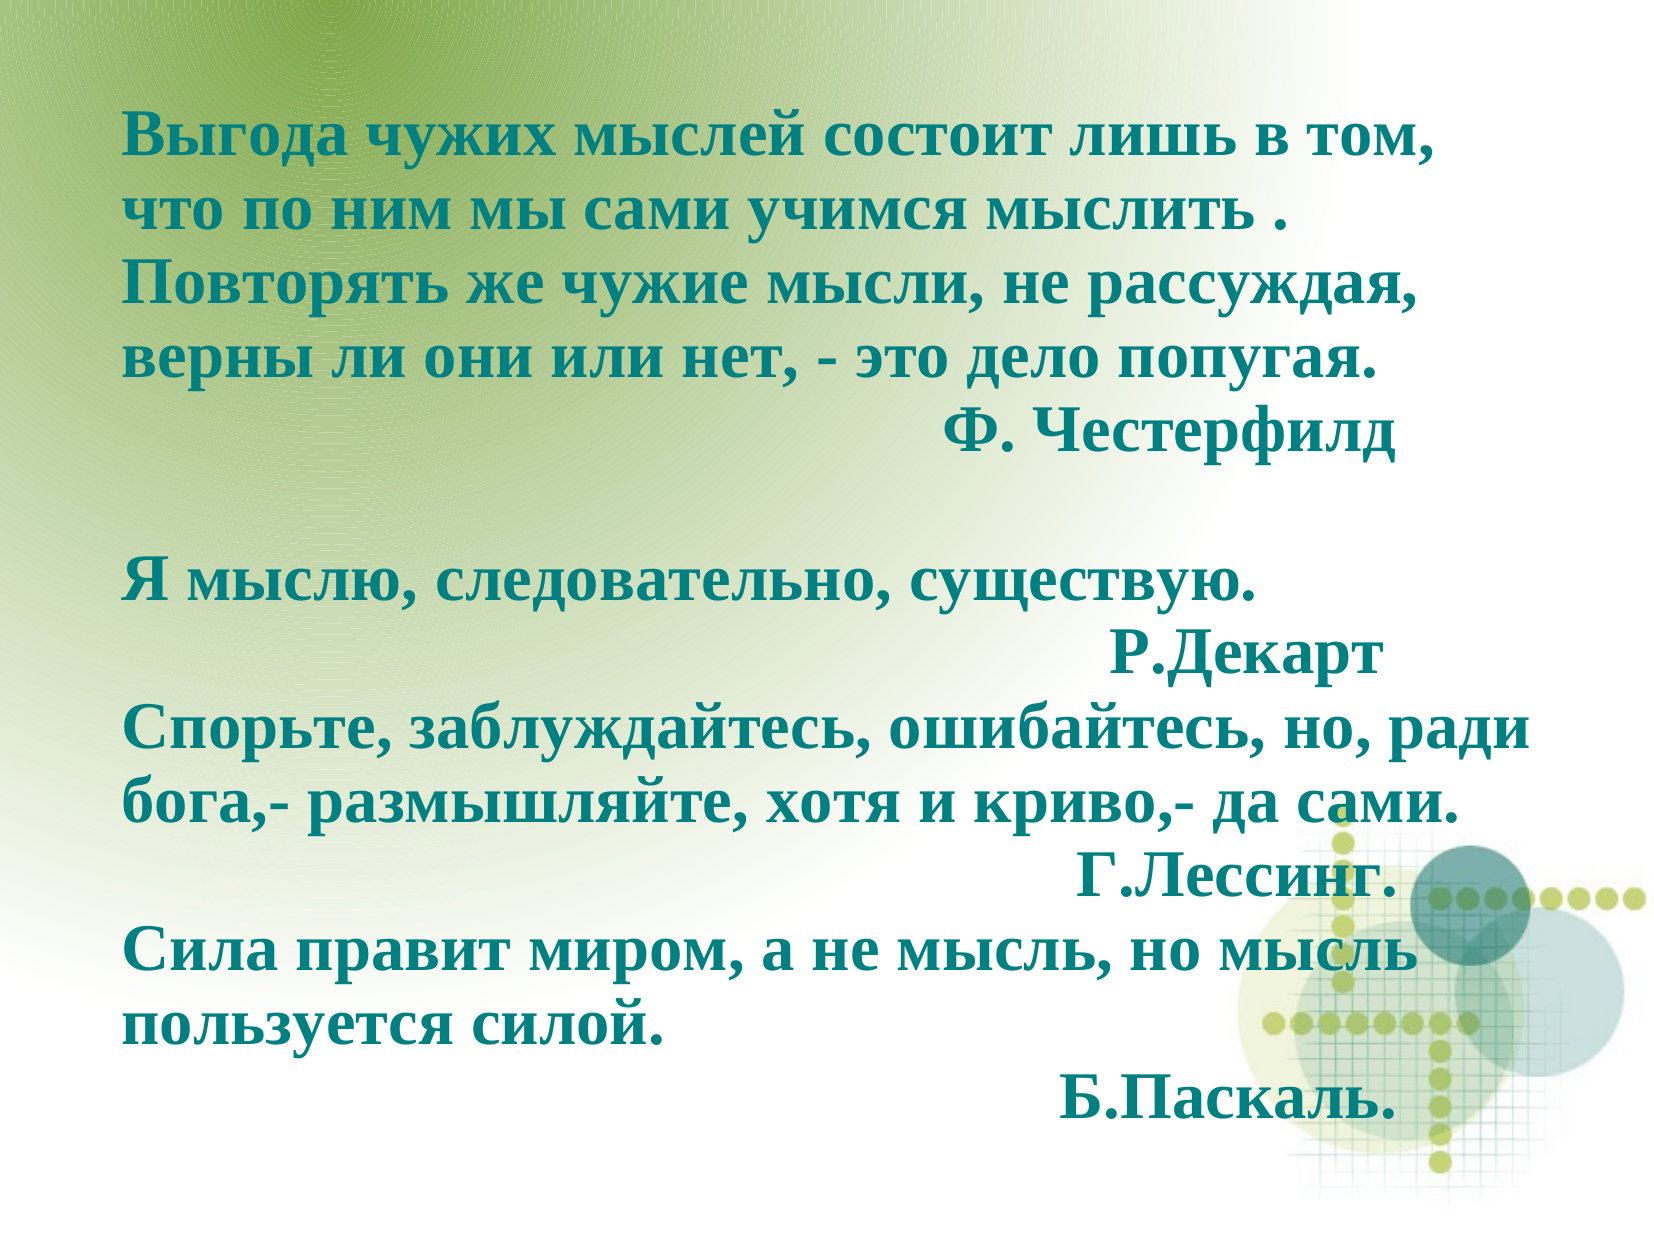

# Выгода чужих мыслей состоит лишь в том, что по ним мы сами учимся мыслить . Повторять же чужие мысли, не рассуждая, верны ли они или нет, - это дело попугая.
 Ф. Честерфилд
Я мыслю, следовательно, существую.
 Р.Декарт
Спорьте, заблуждайтесь, ошибайтесь, но, ради бога,- размышляйте, хотя и криво,- да сами.
 Г.Лессинг.
Сила правит миром, а не мысль, но мысль пользуется силой.
 Б.Паскаль.